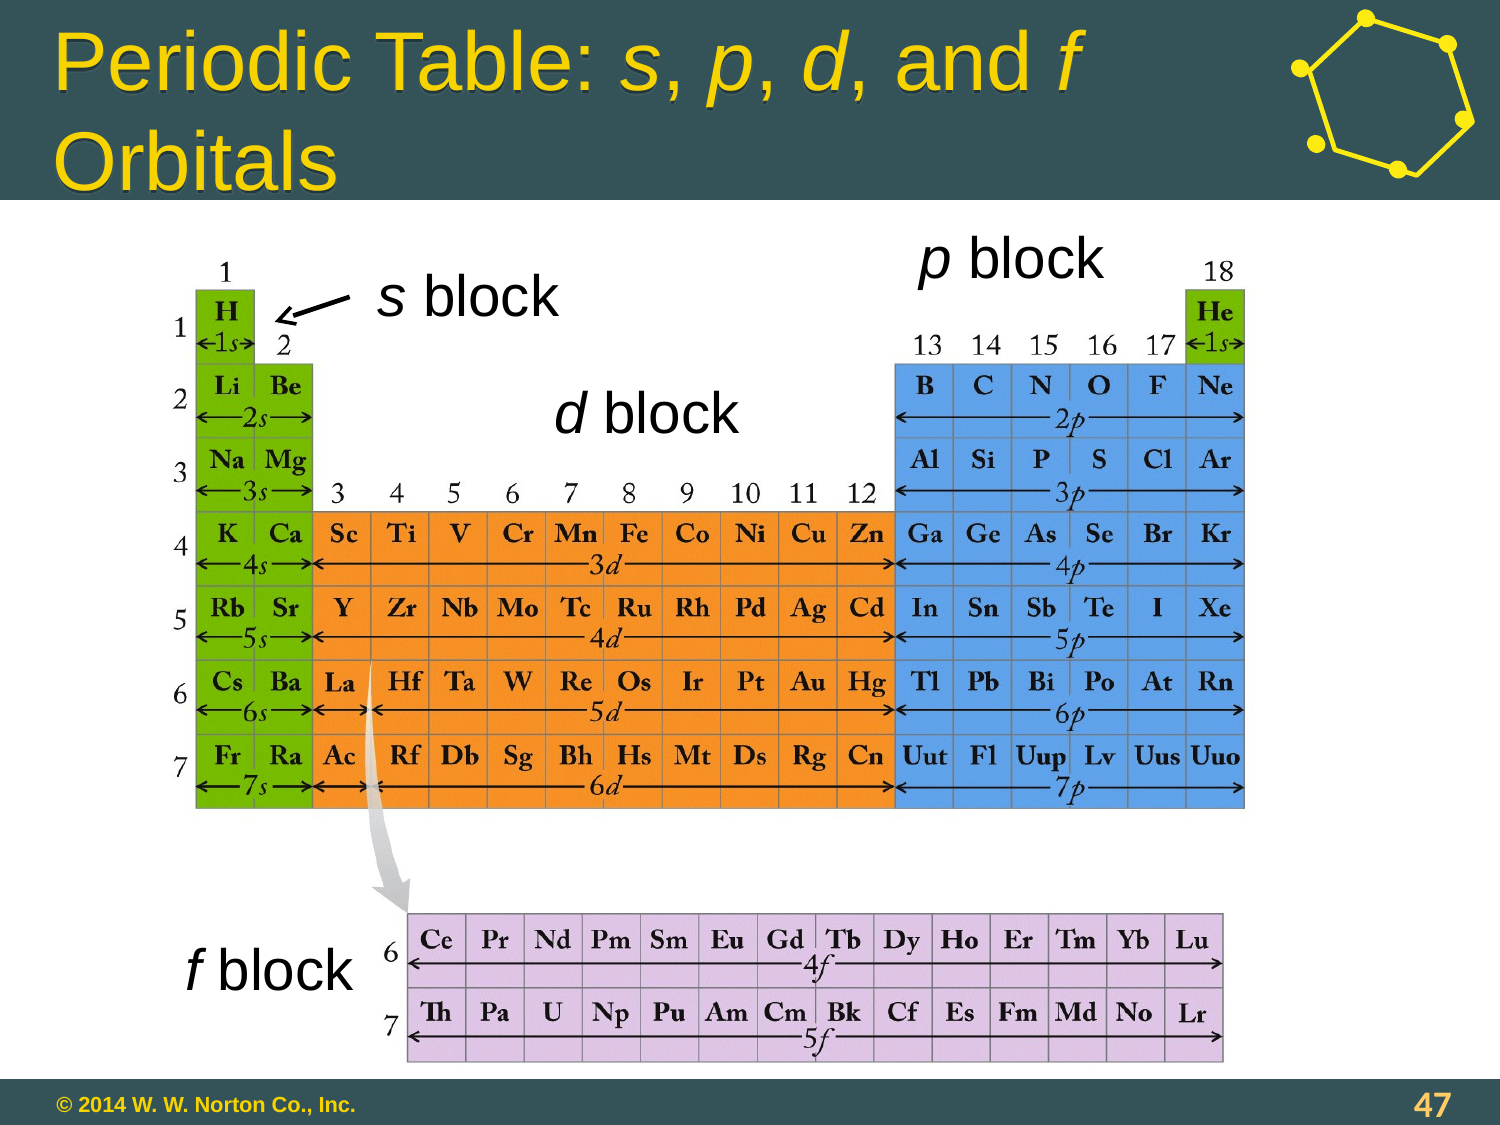

# Periodic Table: s, p, d, and f Orbitals
p block
s block
d block
f block